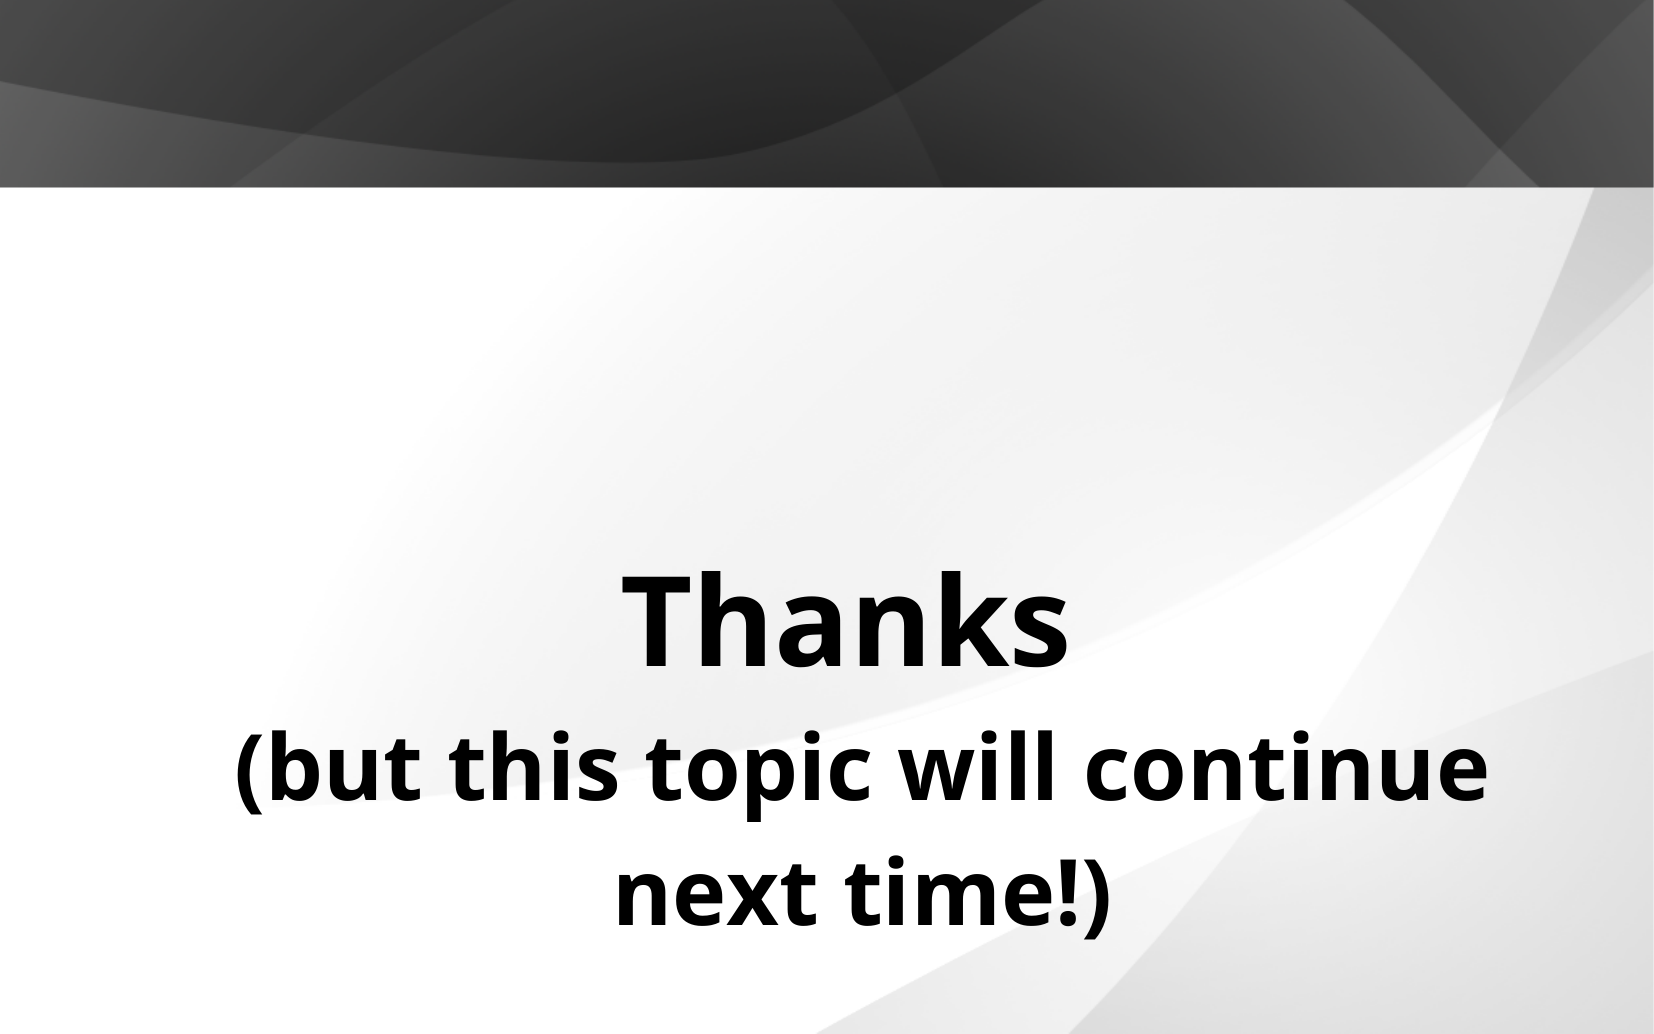

Thanks
(but this topic will continue next time!)